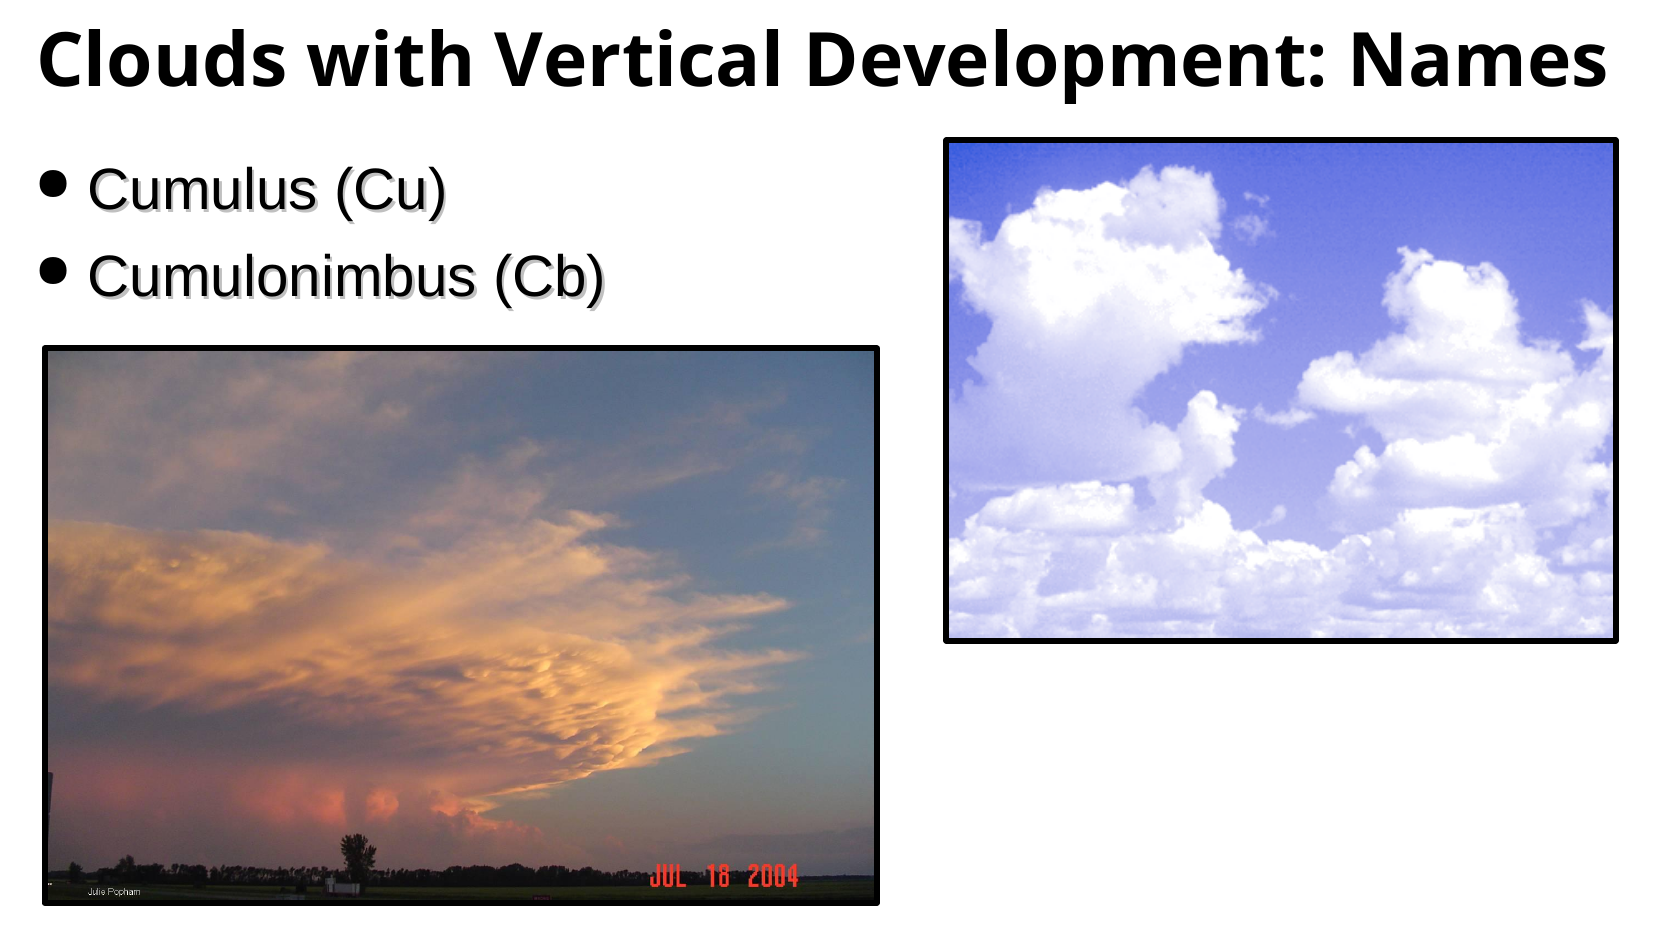

# Clouds with Vertical Development: Names
 Cumulus (Cu)
 Cumulonimbus (Cb)